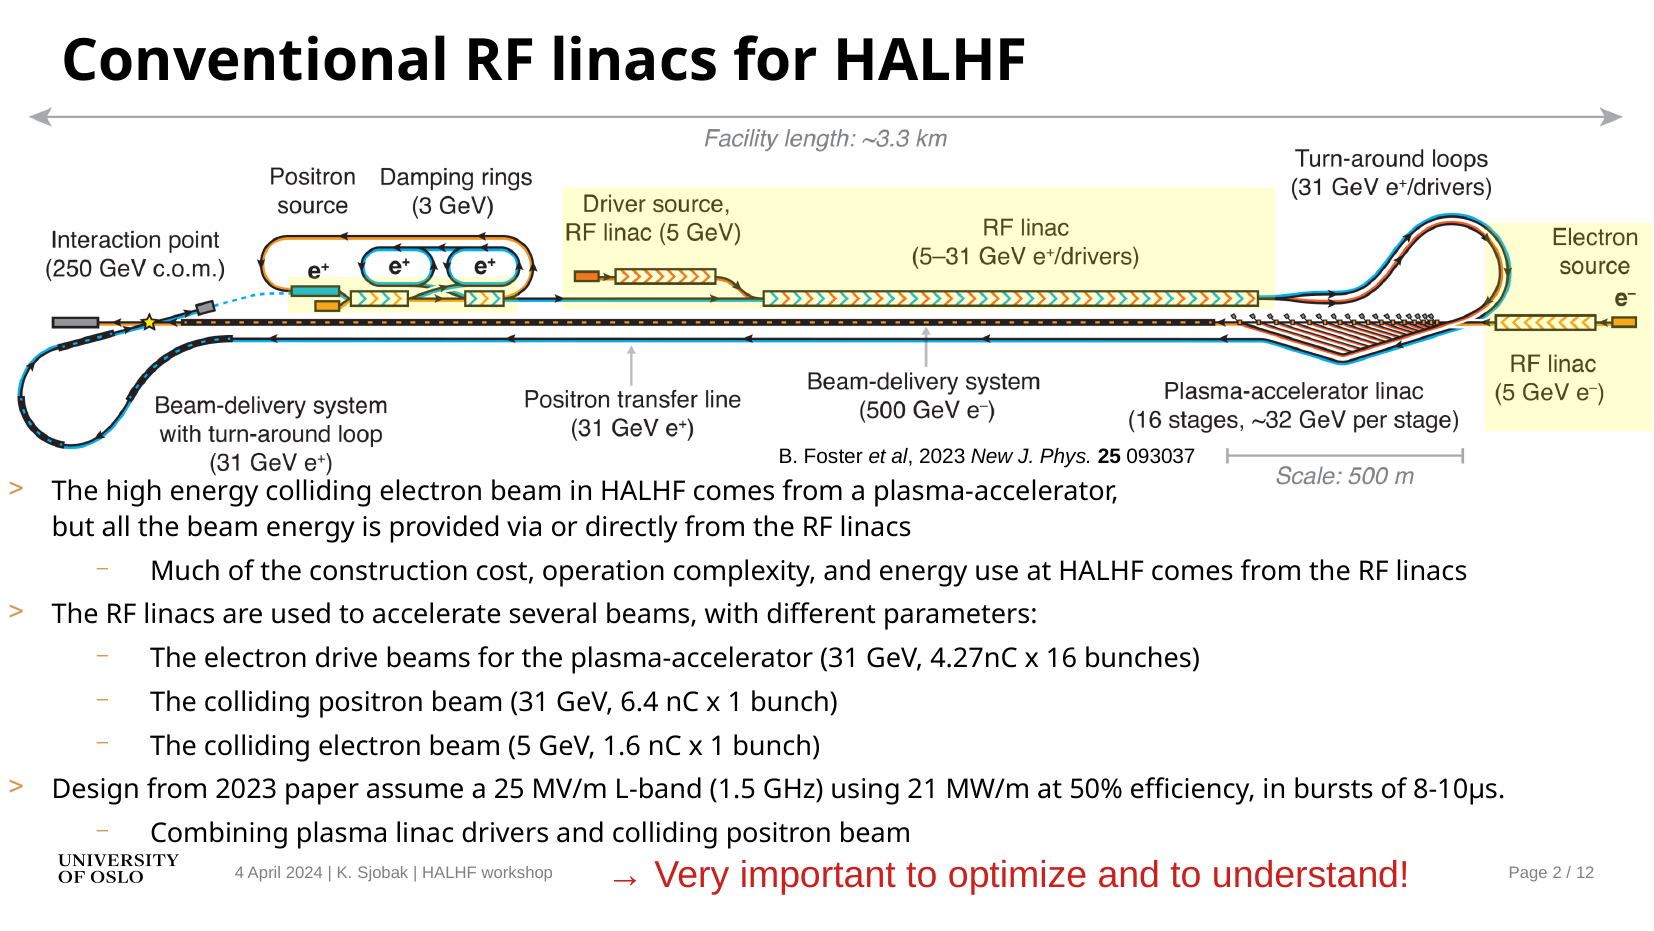

Conventional RF linacs for HALHF
B. Foster et al, 2023 New J. Phys. 25 093037
The high energy colliding electron beam in HALHF comes from a plasma-accelerator,
but all the beam energy is provided via or directly from the RF linacs
Much of the construction cost, operation complexity, and energy use at HALHF comes from the RF linacs
The RF linacs are used to accelerate several beams, with different parameters:
The electron drive beams for the plasma-accelerator (31 GeV, 4.27nC x 16 bunches)
The colliding positron beam (31 GeV, 6.4 nC x 1 bunch)
The colliding electron beam (5 GeV, 1.6 nC x 1 bunch)
Design from 2023 paper assume a 25 MV/m L-band (1.5 GHz) using 21 MW/m at 50% efficiency, in bursts of 8-10µs.
Combining plasma linac drivers and colliding positron beam
2
4 April 2024 | K. Sjobak | HALHF workshop
→ Very important to optimize and to understand!